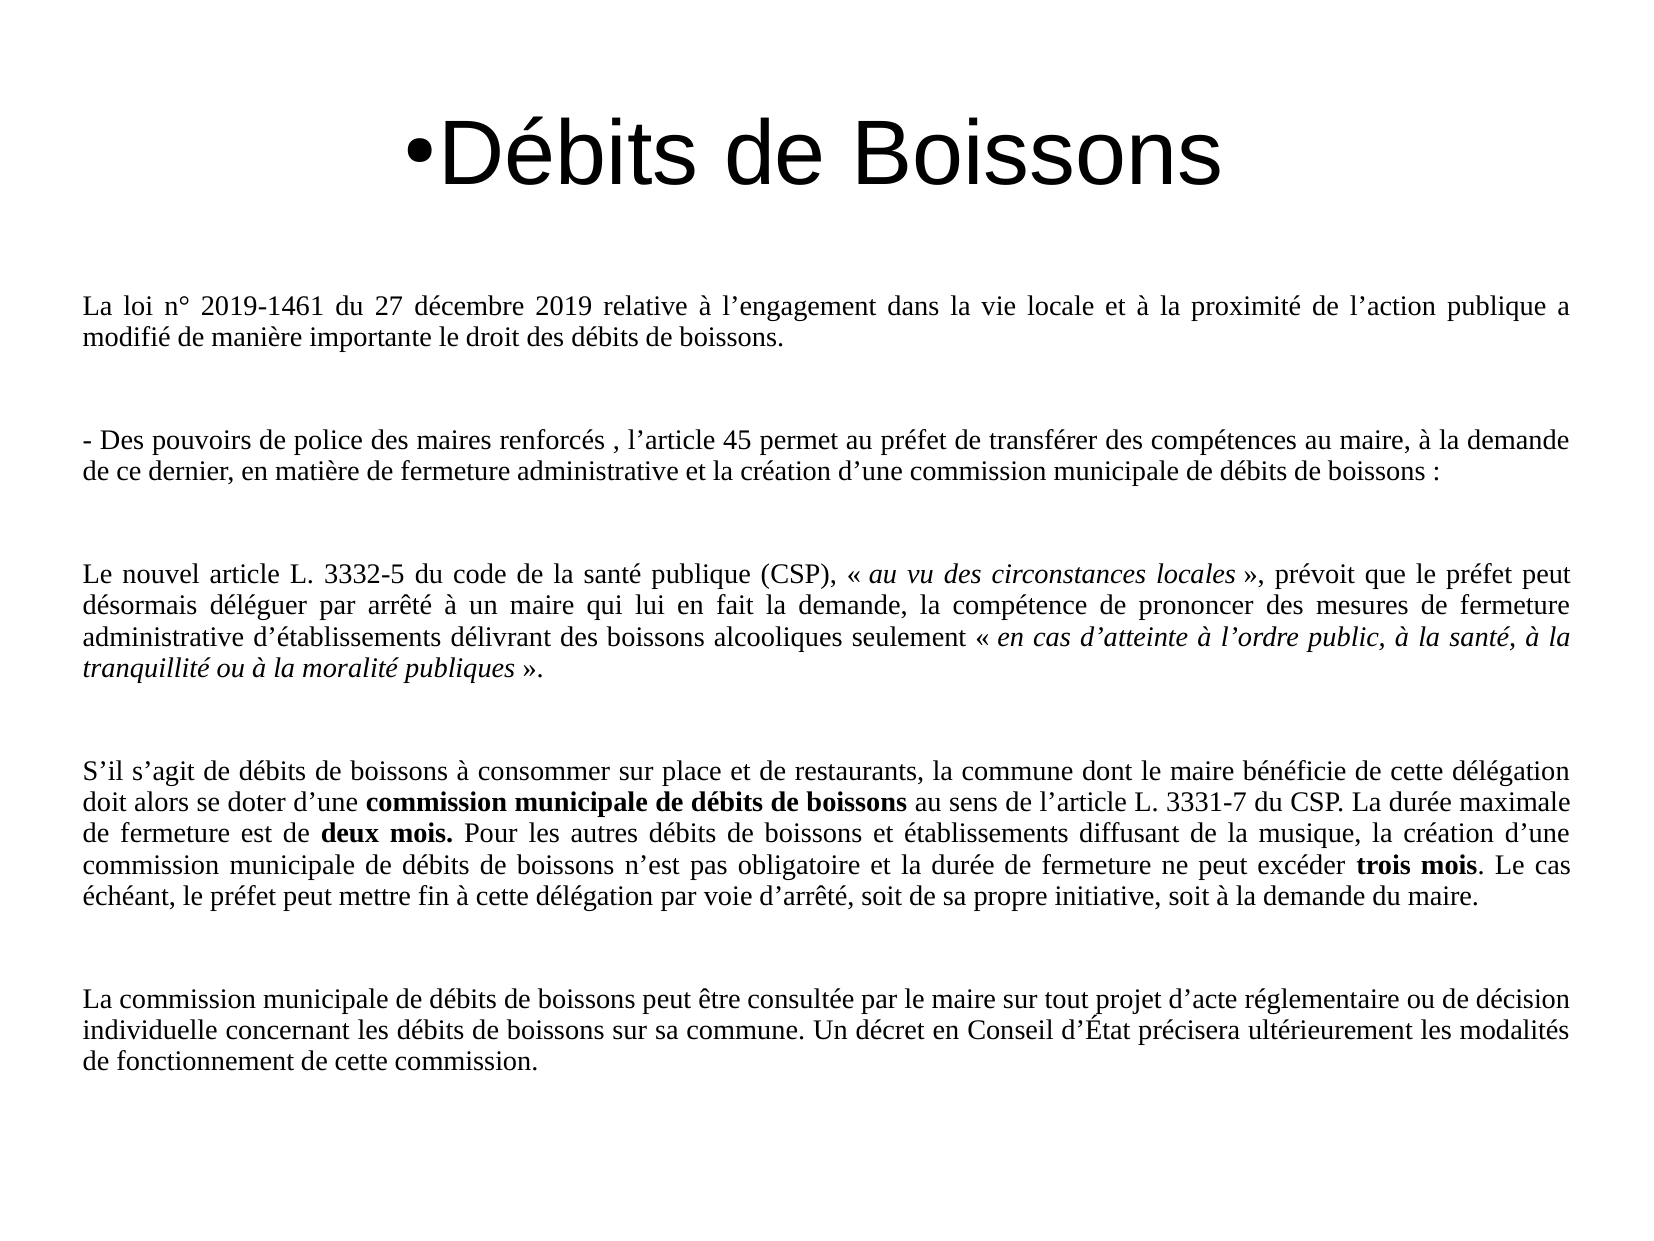

# Débits de Boissons
La loi n° 2019-1461 du 27 décembre 2019 relative à l’engagement dans la vie locale et à la proximité de l’action publique a modifié de manière importante le droit des débits de boissons.
- Des pouvoirs de police des maires renforcés , l’article 45 permet au préfet de transférer des compétences au maire, à la demande de ce dernier, en matière de fermeture administrative et la création d’une commission municipale de débits de boissons :
Le nouvel article L. 3332-5 du code de la santé publique (CSP), « au vu des circonstances locales », prévoit que le préfet peut désormais déléguer par arrêté à un maire qui lui en fait la demande, la compétence de prononcer des mesures de fermeture administrative d’établissements délivrant des boissons alcooliques seulement « en cas d’atteinte à l’ordre public, à la santé, à la tranquillité ou à la moralité publiques ».
S’il s’agit de débits de boissons à consommer sur place et de restaurants, la commune dont le maire bénéficie de cette délégation doit alors se doter d’une commission municipale de débits de boissons au sens de l’article L. 3331-7 du CSP. La durée maximale de fermeture est de deux mois. Pour les autres débits de boissons et établissements diffusant de la musique, la création d’une commission municipale de débits de boissons n’est pas obligatoire et la durée de fermeture ne peut excéder trois mois. Le cas échéant, le préfet peut mettre fin à cette délégation par voie d’arrêté, soit de sa propre initiative, soit à la demande du maire.
La commission municipale de débits de boissons peut être consultée par le maire sur tout projet d’acte réglementaire ou de décision individuelle concernant les débits de boissons sur sa commune. Un décret en Conseil d’État précisera ultérieurement les modalités de fonctionnement de cette commission.